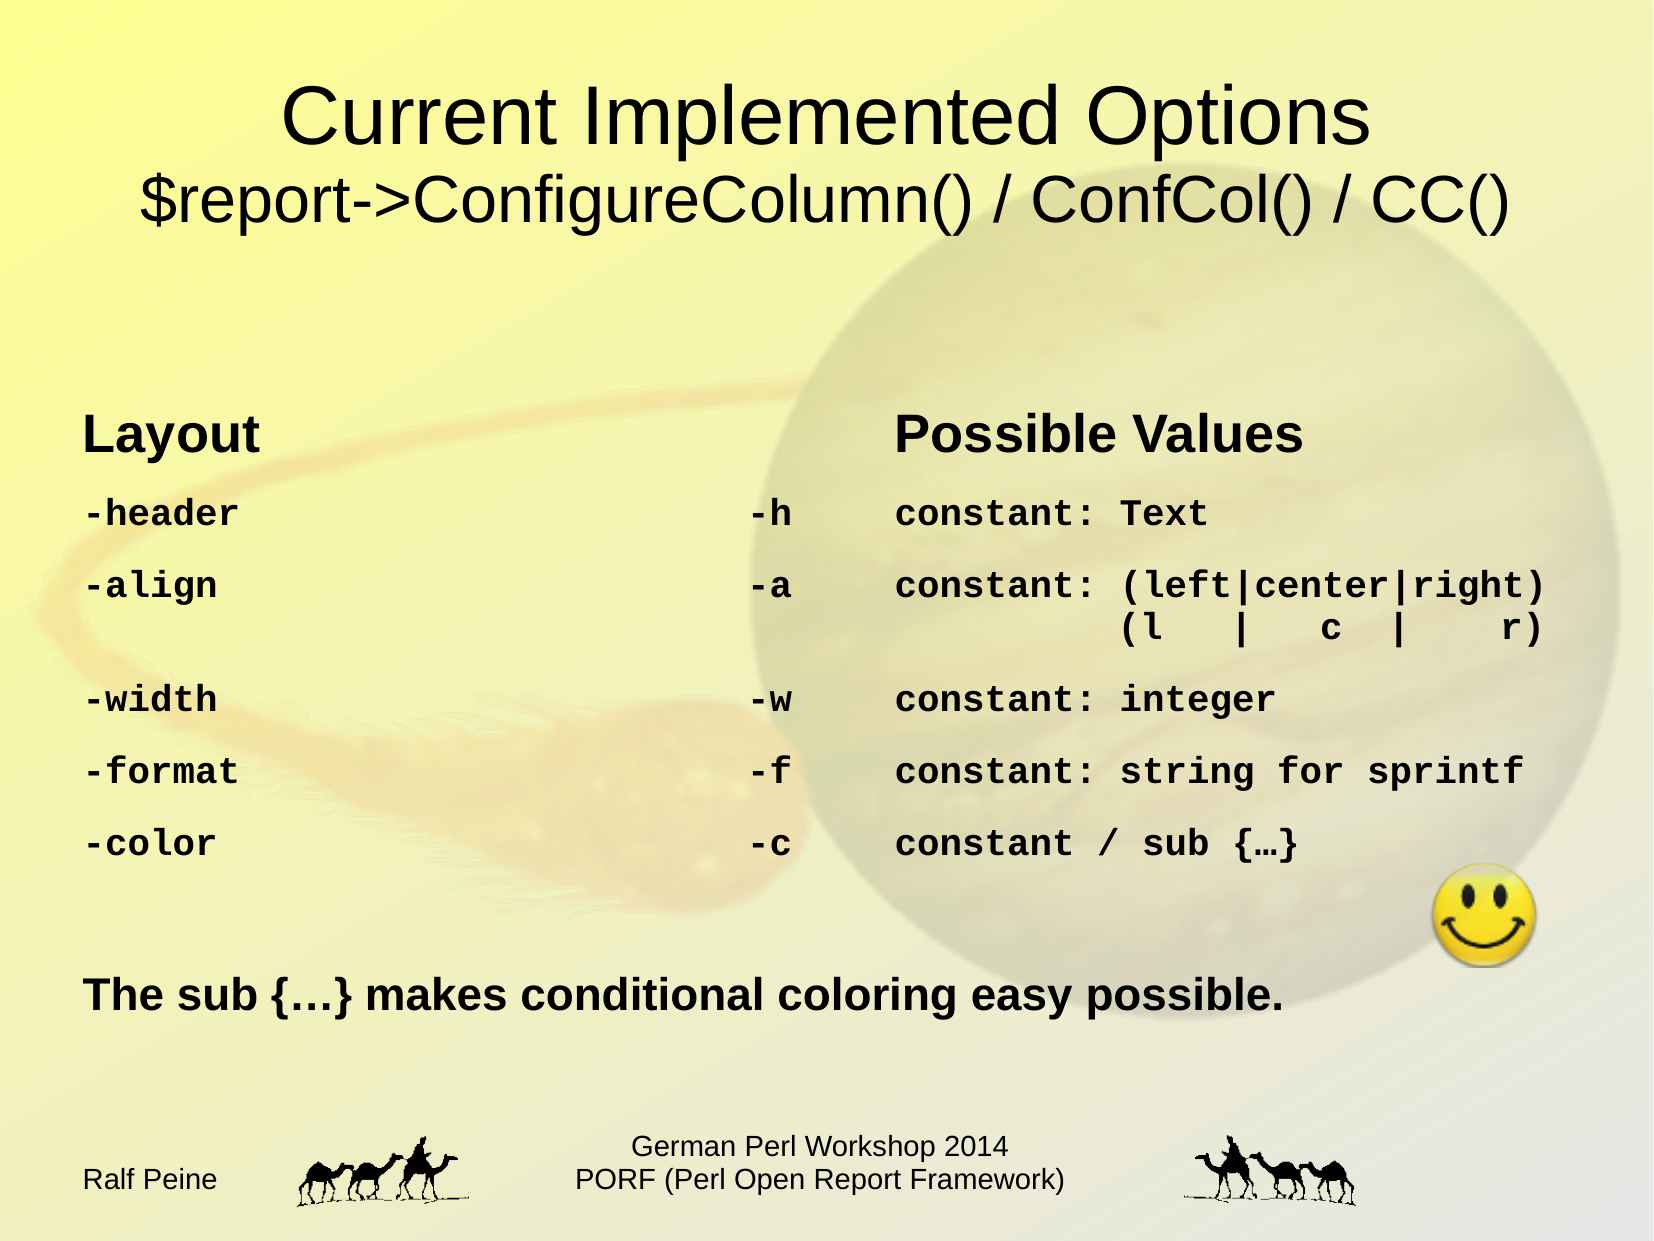

# Current Implemented Options $report->ConfigureColumn() / ConfCol() / CC()
Layout									Possible Values
-header							-h		constant: Text
-align								-a		constant: (left|center|right)
 (l | c | r)
-width								-w		constant: integer
-format							-f		constant: string for sprintf
-color								-c		constant / sub {…}
The sub {…} makes conditional coloring easy possible.